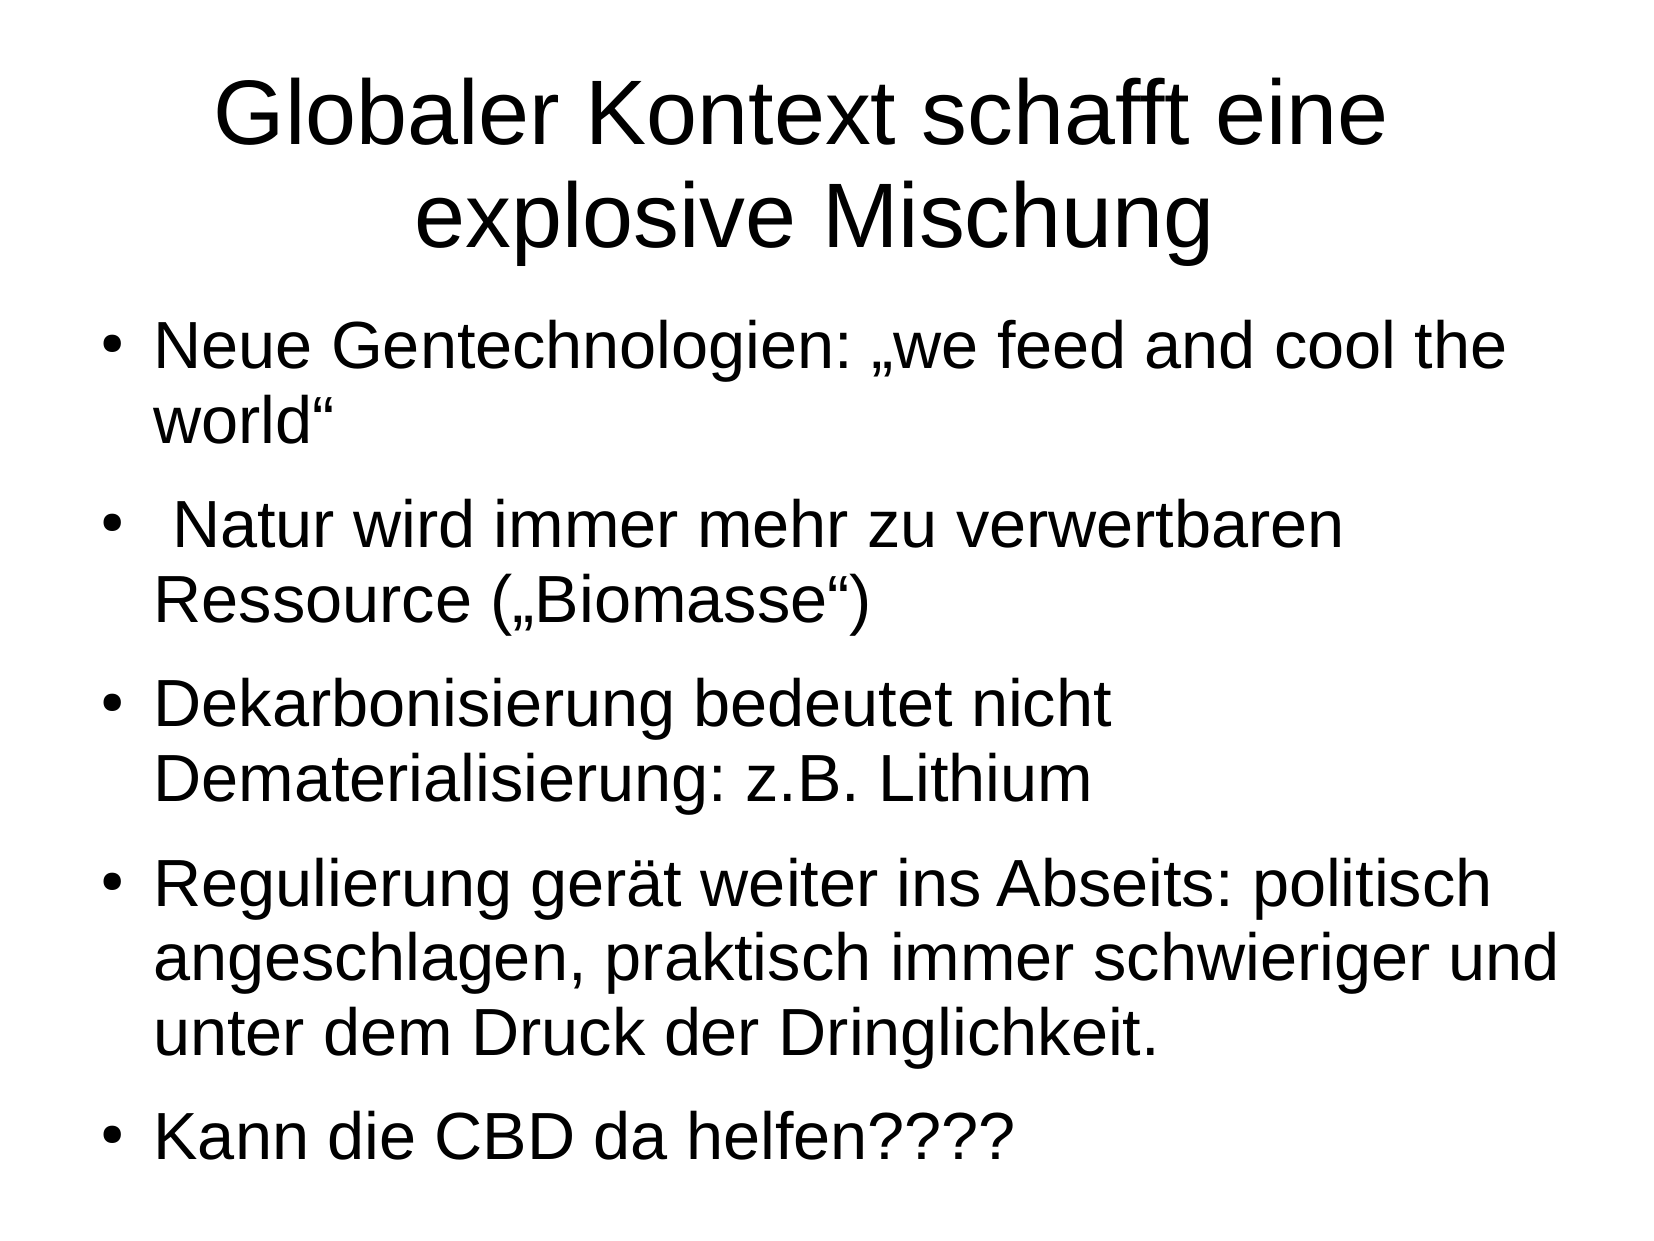

# Globaler Kontext schafft eine explosive Mischung
Neue Gentechnologien: „we feed and cool the world“
 Natur wird immer mehr zu verwertbaren Ressource („Biomasse“)
Dekarbonisierung bedeutet nicht Dematerialisierung: z.B. Lithium
Regulierung gerät weiter ins Abseits: politisch angeschlagen, praktisch immer schwieriger und unter dem Druck der Dringlichkeit.
Kann die CBD da helfen????